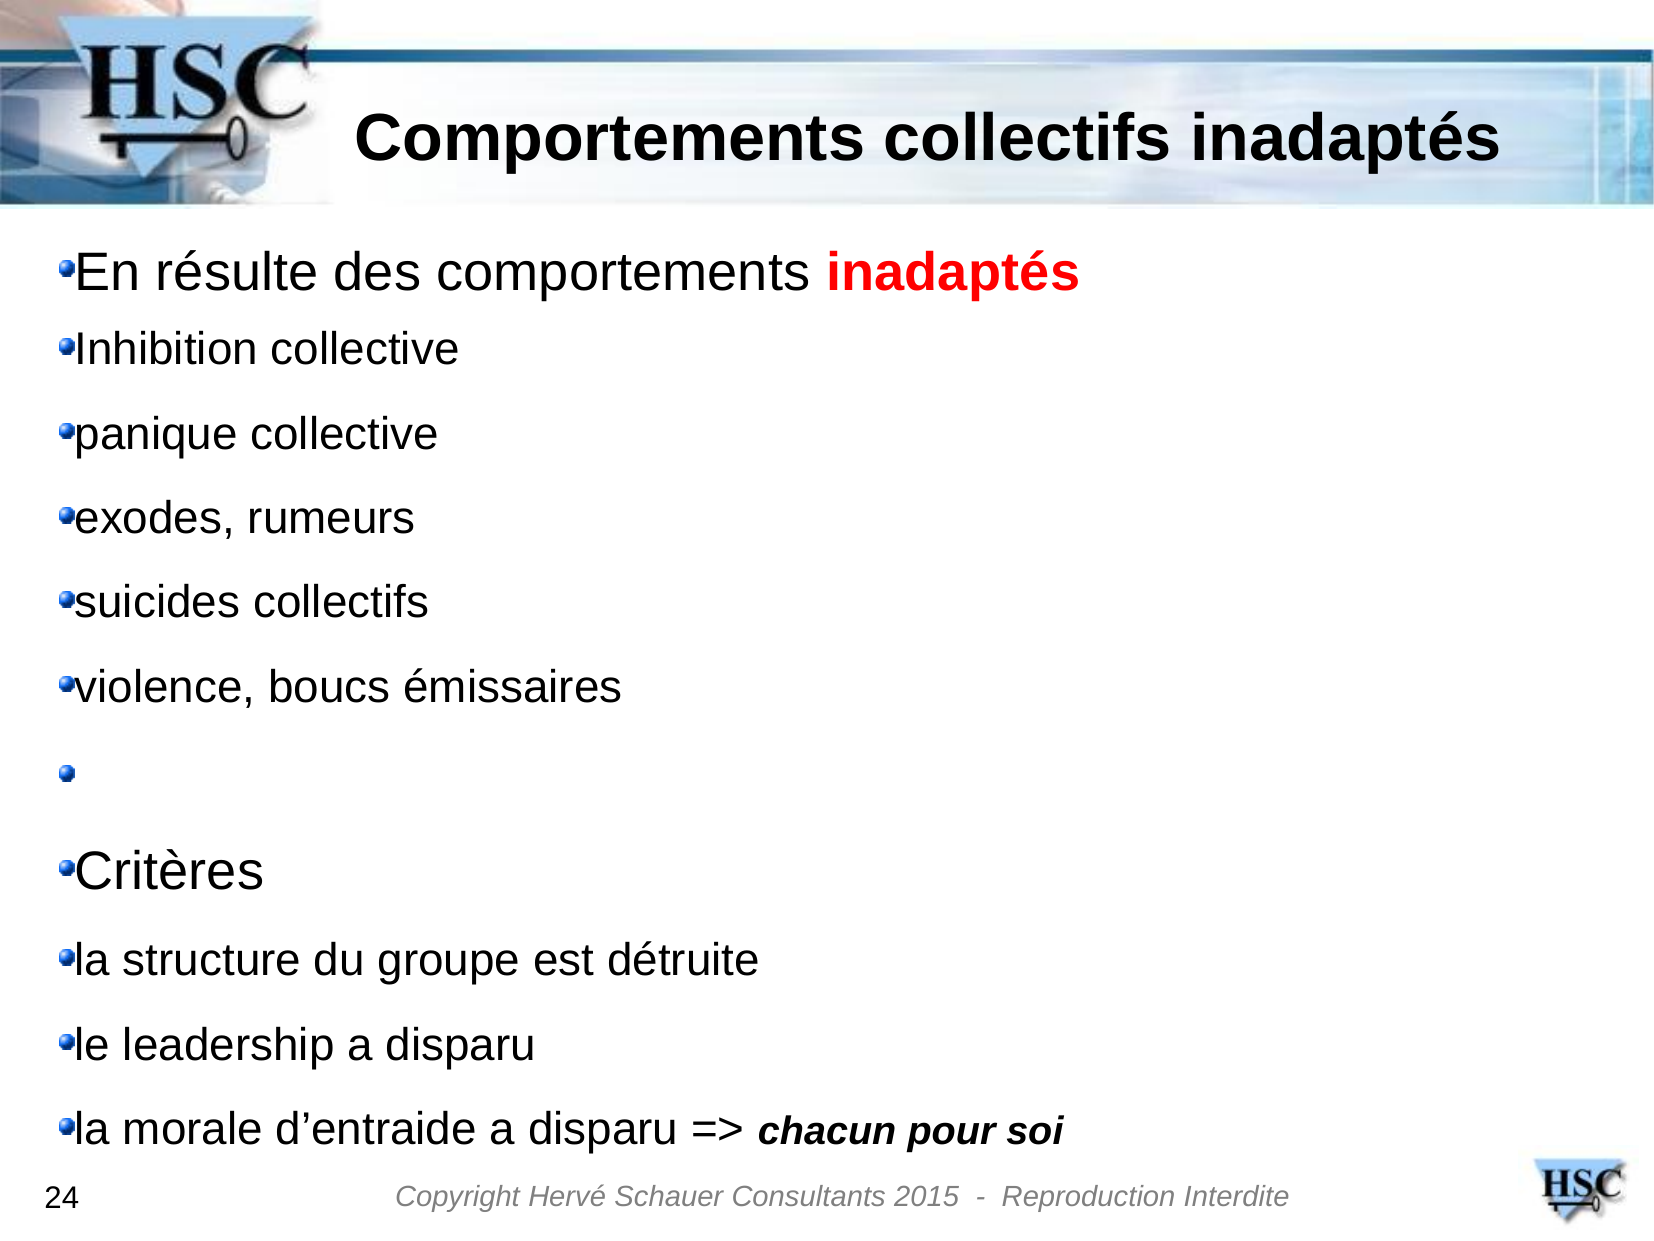

# Comportements collectifs inadaptés
En résulte des comportements inadaptés
Inhibition collective
panique collective
exodes, rumeurs
suicides collectifs
violence, boucs émissaires
Critères
la structure du groupe est détruite
le leadership a disparu
la morale d’entraide a disparu => chacun pour soi